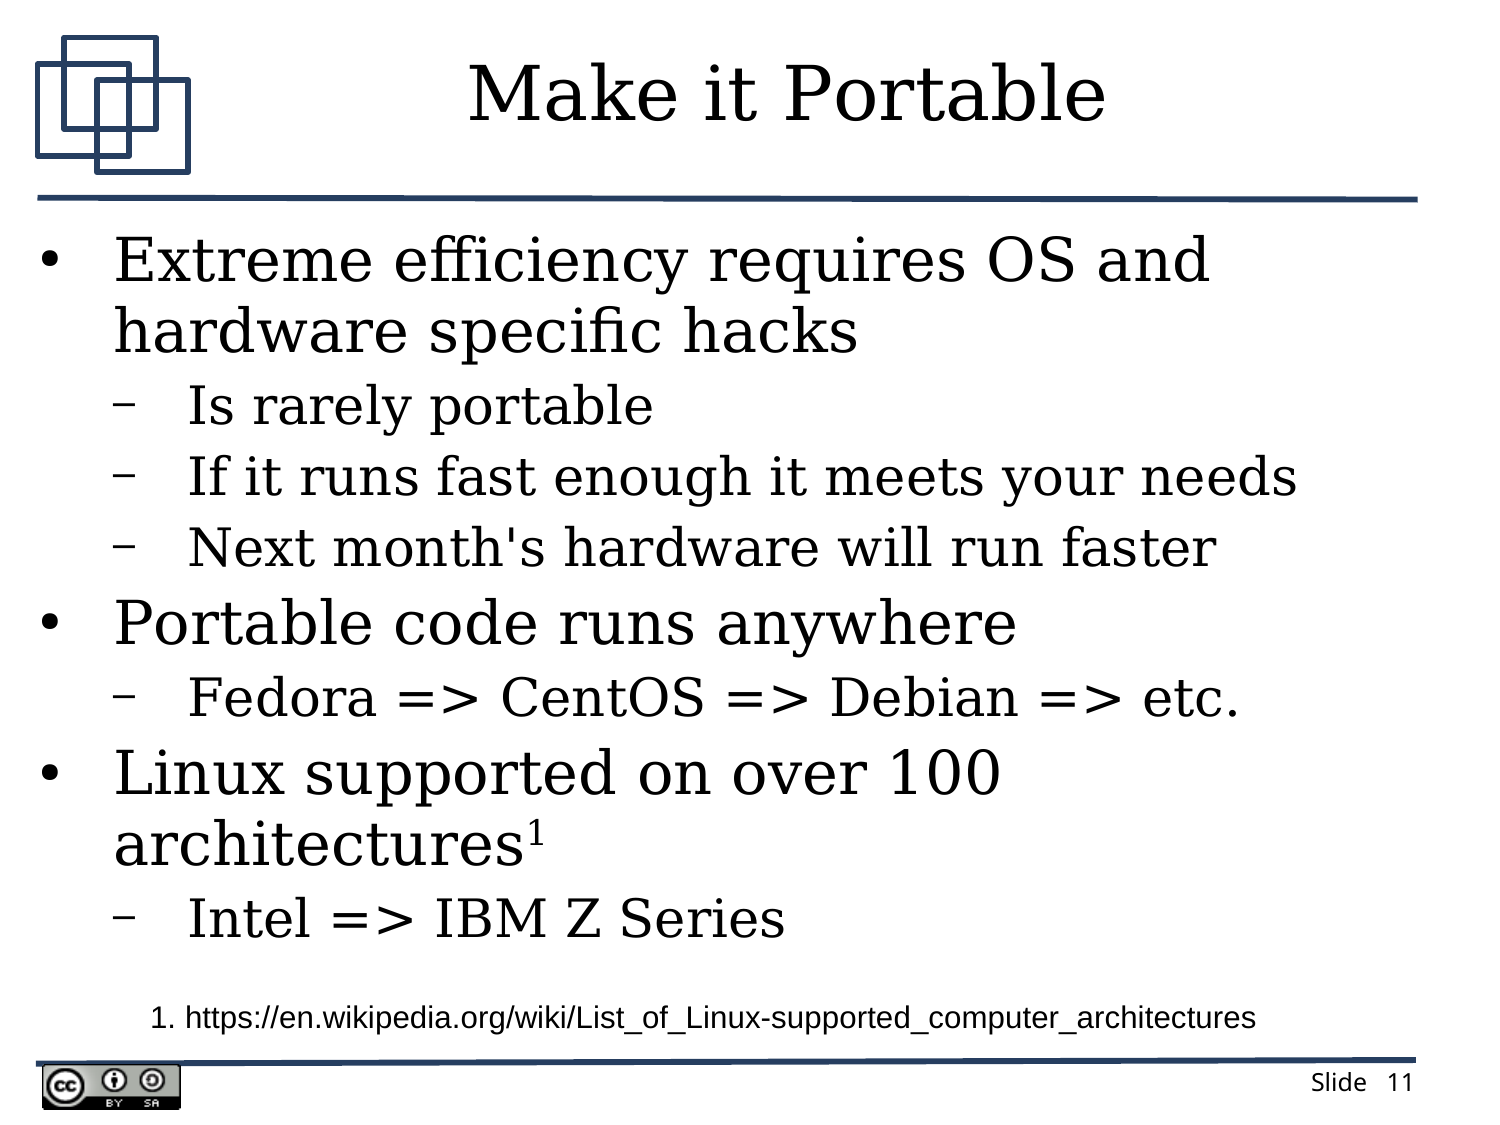

# Make it Portable
Extreme efficiency requires OS and hardware specific hacks
Is rarely portable
If it runs fast enough it meets your needs
Next month's hardware will run faster
Portable code runs anywhere
Fedora => CentOS => Debian => etc.
Linux supported on over 100 architectures1
Intel => IBM Z Series
1. https://en.wikipedia.org/wiki/List_of_Linux-supported_computer_architectures